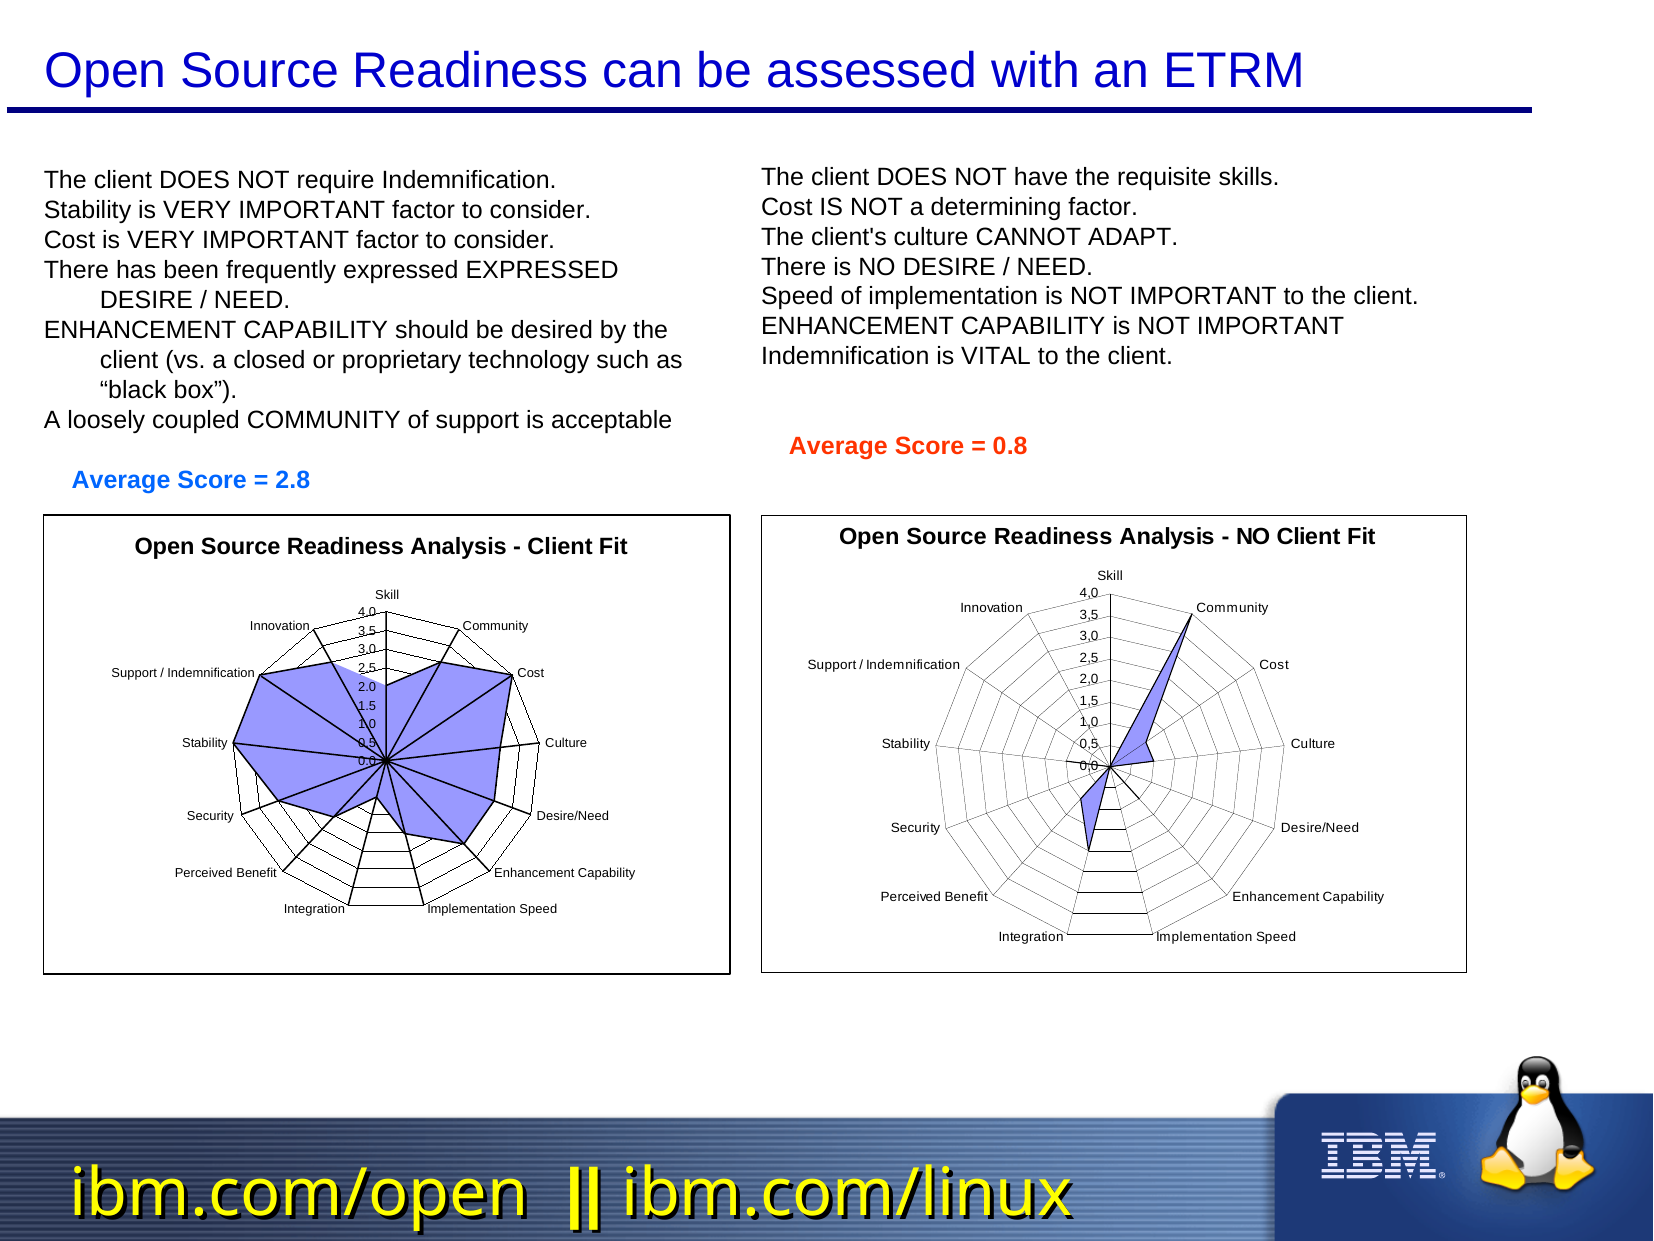

# Open Source Readiness can be assessed with an ETRM
The client DOES NOT have the requisite skills.
Cost IS NOT a determining factor.
The client's culture CANNOT ADAPT.
There is NO DESIRE / NEED.
Speed of implementation is NOT IMPORTANT to the client.
ENHANCEMENT CAPABILITY is NOT IMPORTANT
Indemnification is VITAL to the client.
 Average Score = 0.8
The client DOES NOT require Indemnification.
Stability is VERY IMPORTANT factor to consider.
Cost is VERY IMPORTANT factor to consider.
There has been frequently expressed EXPRESSED DESIRE / NEED.
ENHANCEMENT CAPABILITY should be desired by the client (vs. a closed or proprietary technology such as “black box”).
A loosely coupled COMMUNITY of support is acceptable
 Average Score = 2.8
Open Source Readiness Analysis - Client Fit
Skill
4.0
Innovation
Community
3.5
3.0
2.5
Support / Indemnification
Cost
2.0
1.5
1.0
Stability
0.5
Culture
0.0
Security
Desire/Need
Perceived Benefit
Enhancement Capability
Integration
Implementation Speed